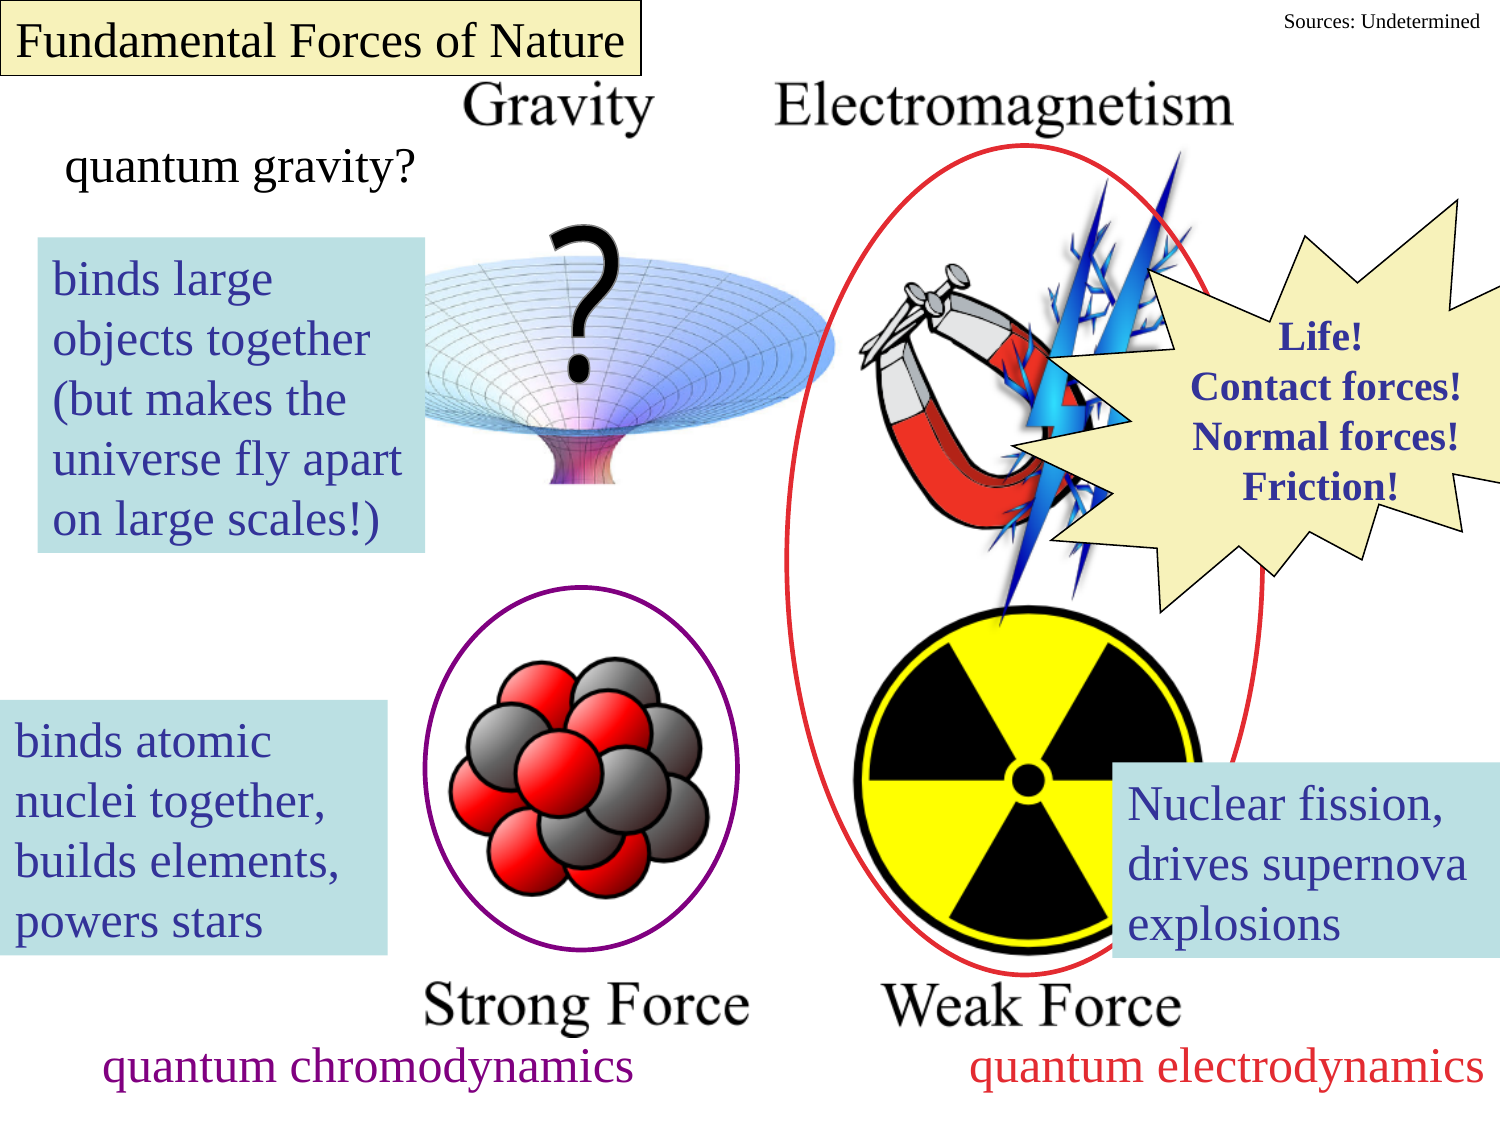

Fundamental Forces of Nature
Sources: Undetermined
quantum gravity?
Life!
Contact forces!
Normal forces!
Friction!
?
binds large objects together (but makes the universe fly apart on large scales!)
binds atomic nuclei together, builds elements, powers stars
Nuclear fission, drives supernova explosions
quantum chromodynamics
quantum electrodynamics